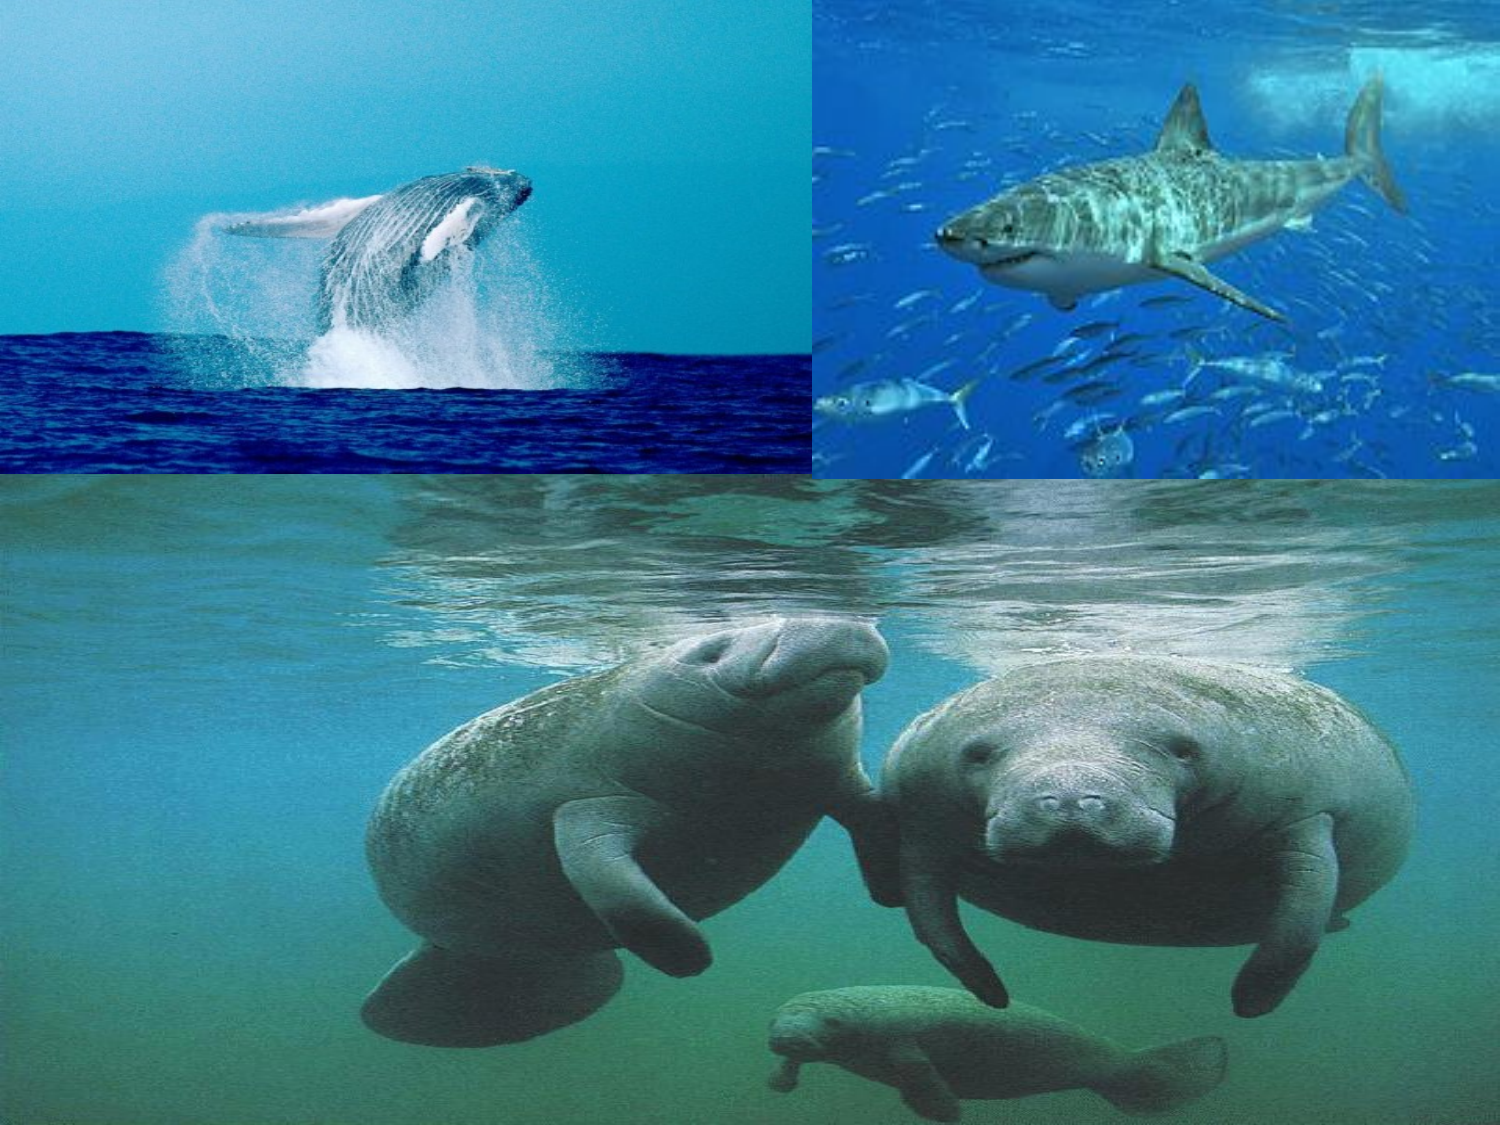

Vodni sesalci
 Tri skupine sesalcev so se prilagodile življenju v vodi - kiti, plavutonožci in morske krave. Zanje je značilno hidrodinamično telo, pod vodo pa lahko vzdržijo dolgo časa. Kljub temu morajo priti na površino po zrak.